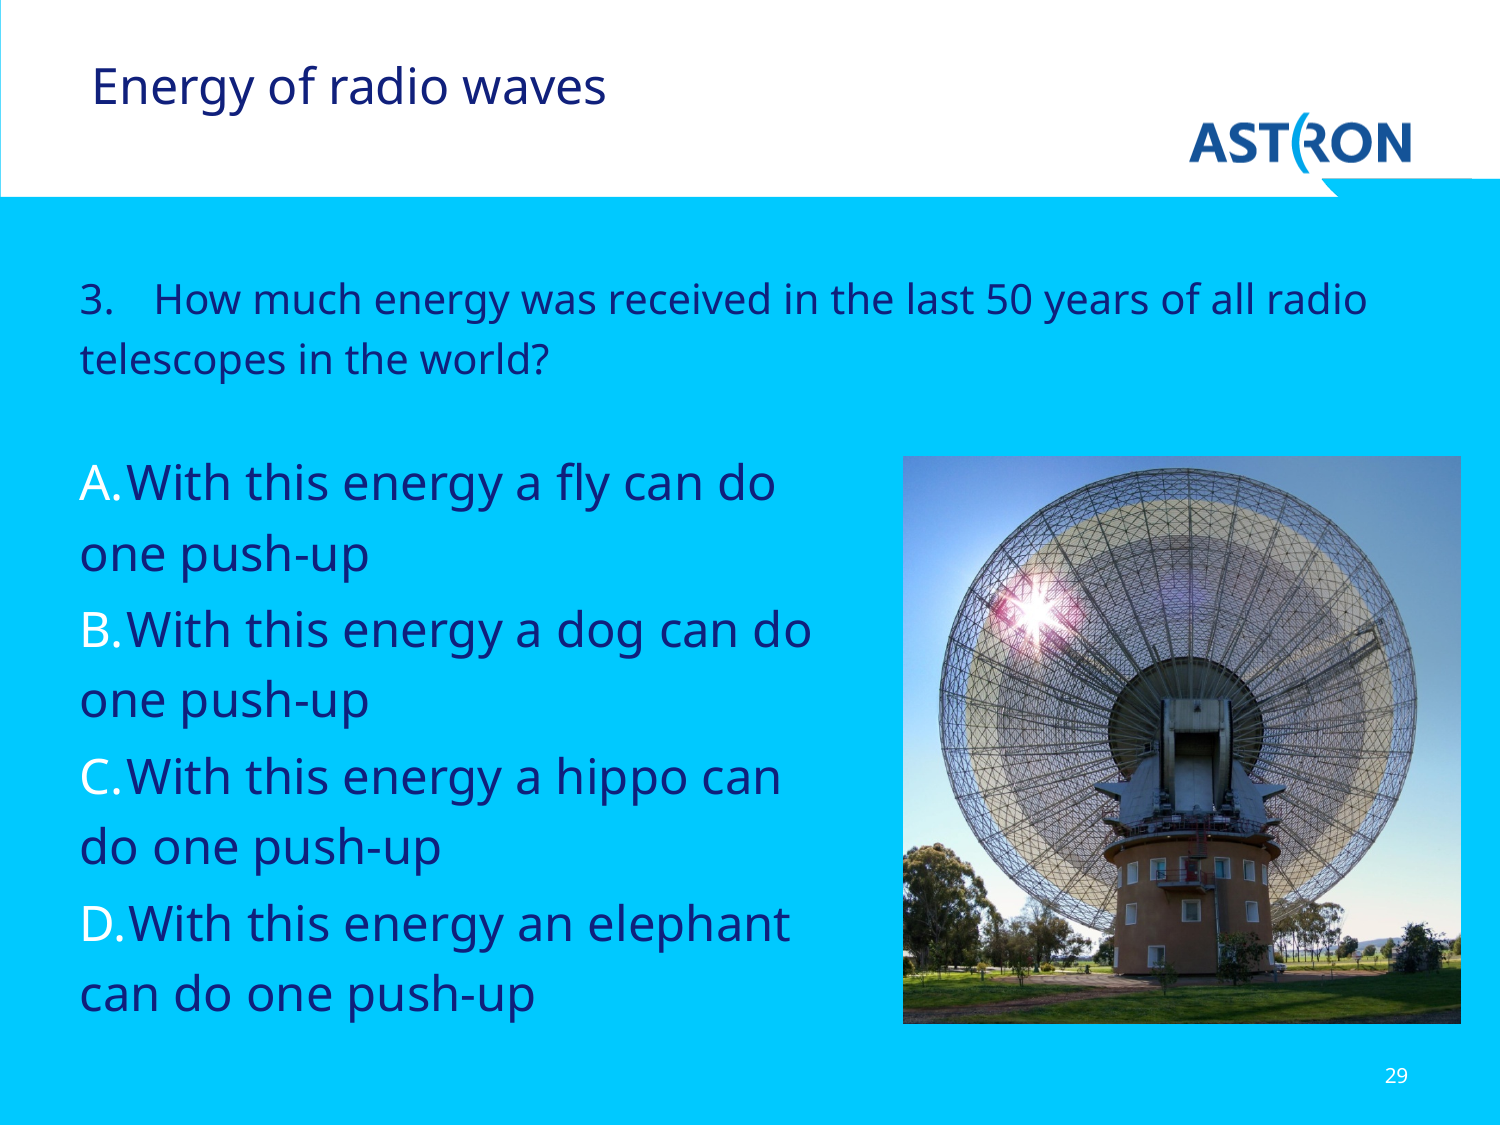

Energy of radio waves
3.	How much energy was received in the last 50 years of all radio telescopes in the world?
# With this energy a fly can do one push-up
 With this energy a dog can do one push-up
 With this energy a hippo can do one push-up
 With this energy an elephant can do one push-up